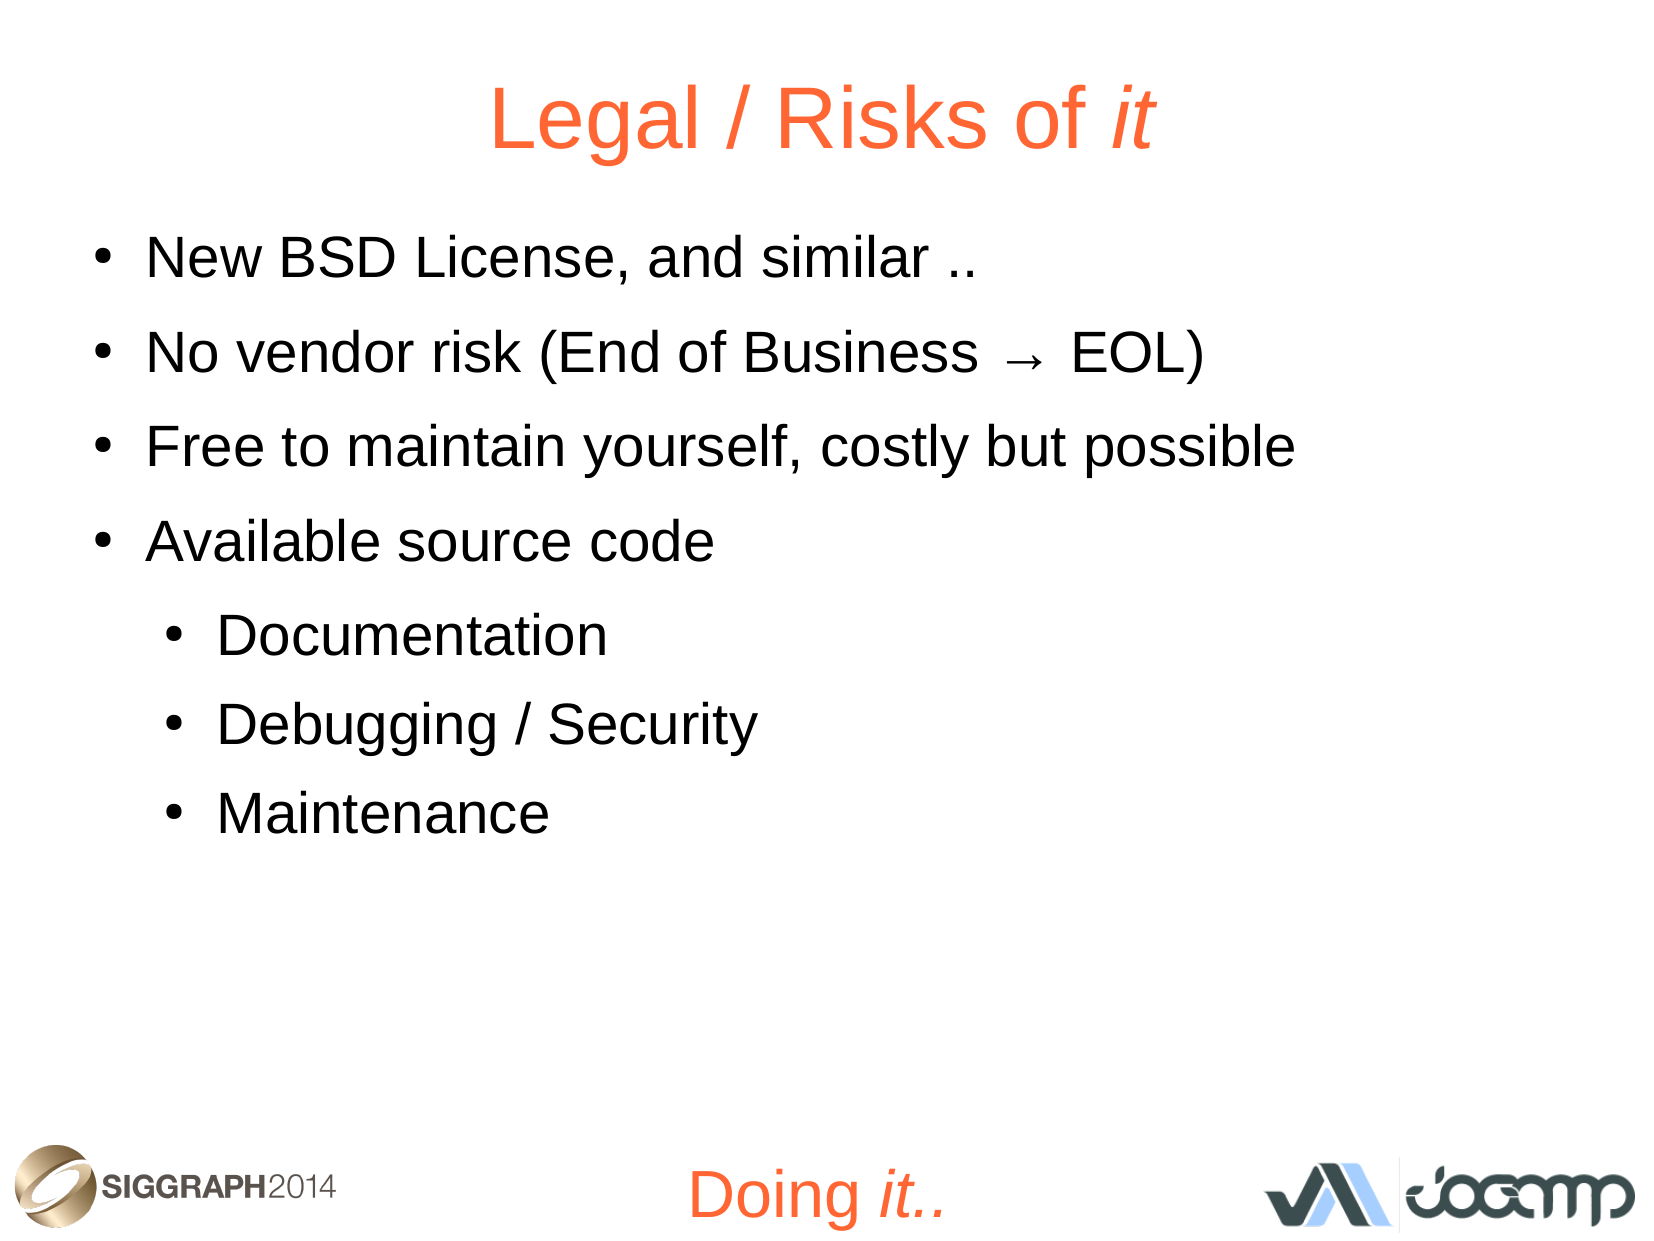

# Legal / Risks of it
New BSD License, and similar ..
No vendor risk (End of Business → EOL)
Free to maintain yourself, costly but possible
Available source code
Documentation
Debugging / Security
Maintenance
Doing it..